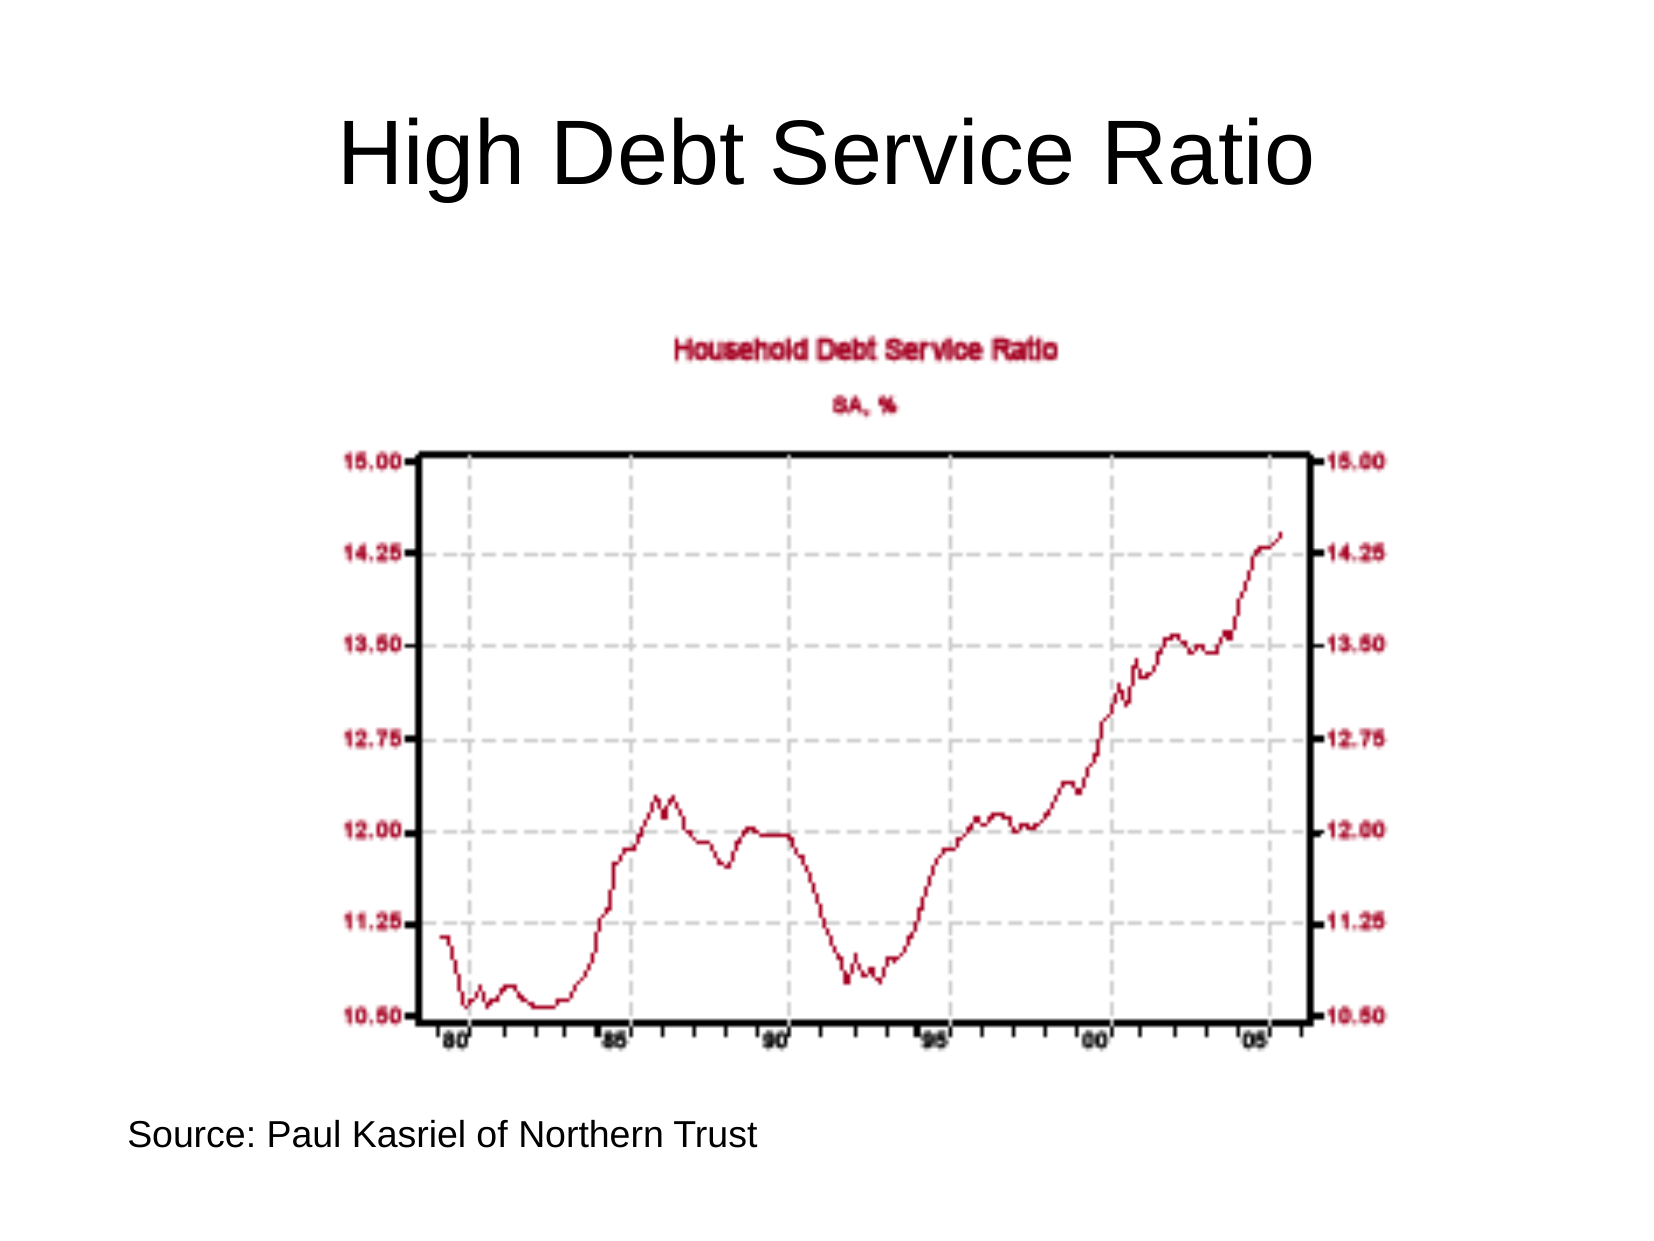

# High Debt Service Ratio
Source: Paul Kasriel of Northern Trust